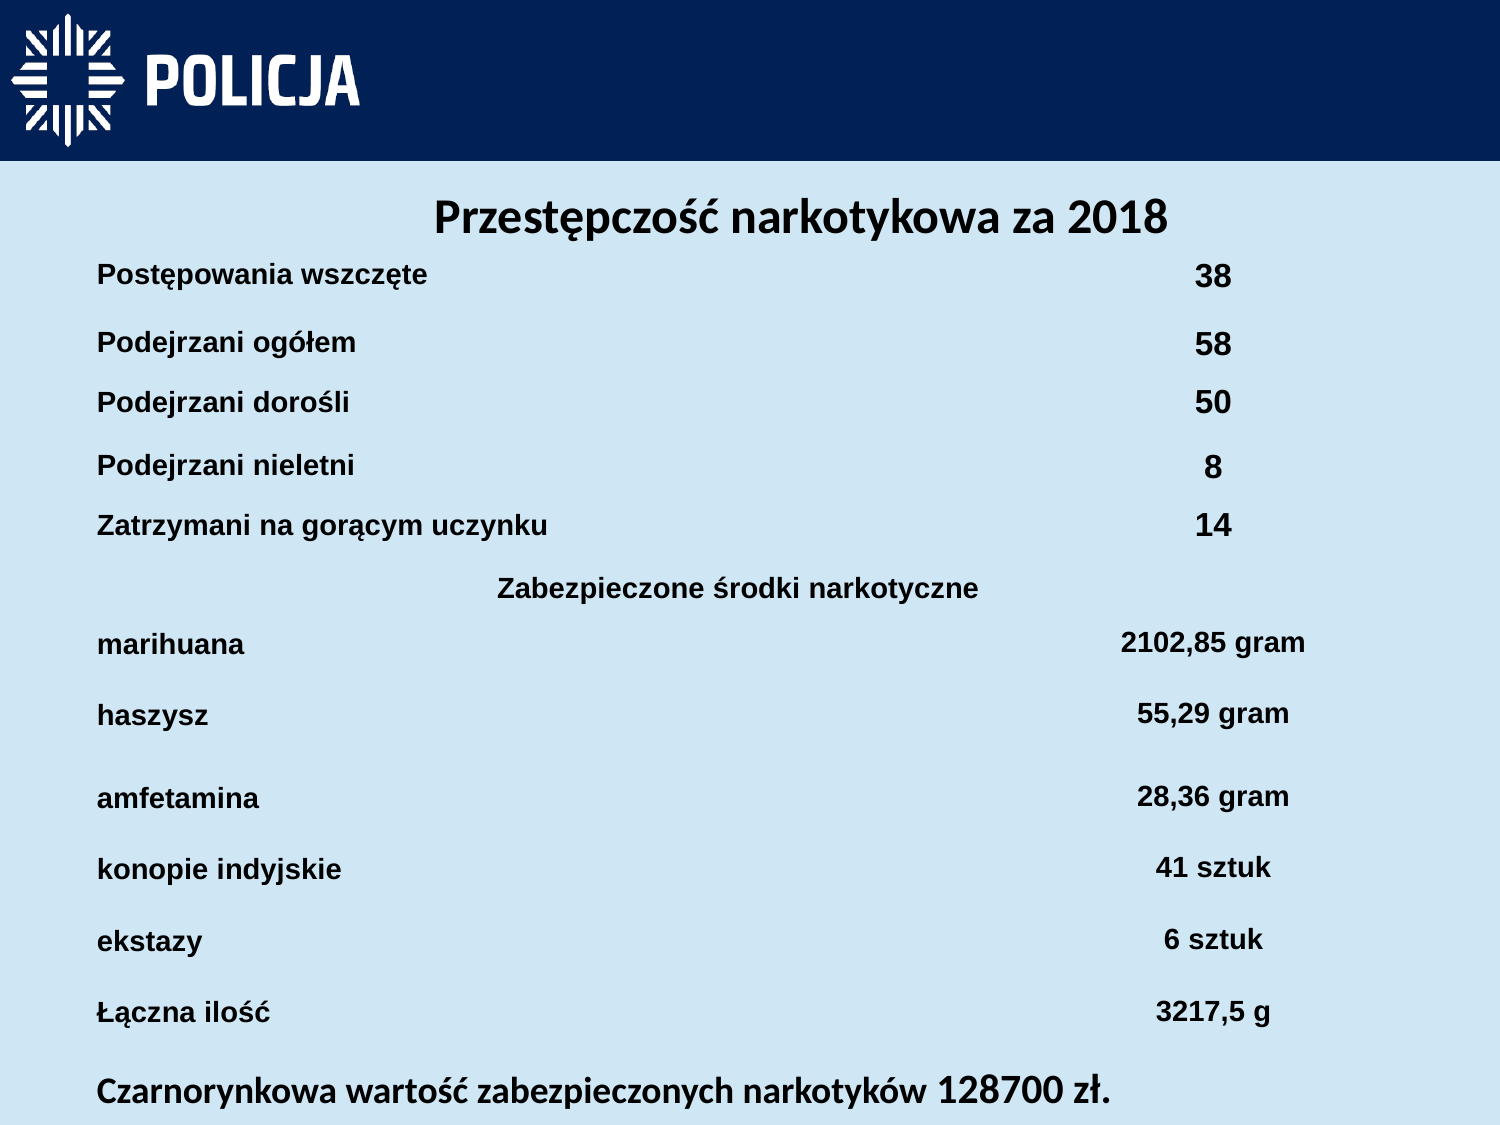

Przestępczość narkotykowa za 2018
| Postępowania wszczęte | 38 |
| --- | --- |
| Podejrzani ogółem | 58 |
| Podejrzani dorośli | 50 |
| Podejrzani nieletni | 8 |
| Zatrzymani na gorącym uczynku | 14 |
| Zabezpieczone środki narkotyczne | |
| marihuana | 2102,85 gram |
| haszysz | 55,29 gram |
| amfetamina | 28,36 gram |
| konopie indyjskie | 41 sztuk |
| ekstazy | 6 sztuk |
| Łączna ilość | 3217,5 g |
Czarnorynkowa wartość zabezpieczonych narkotyków 128700 zł.